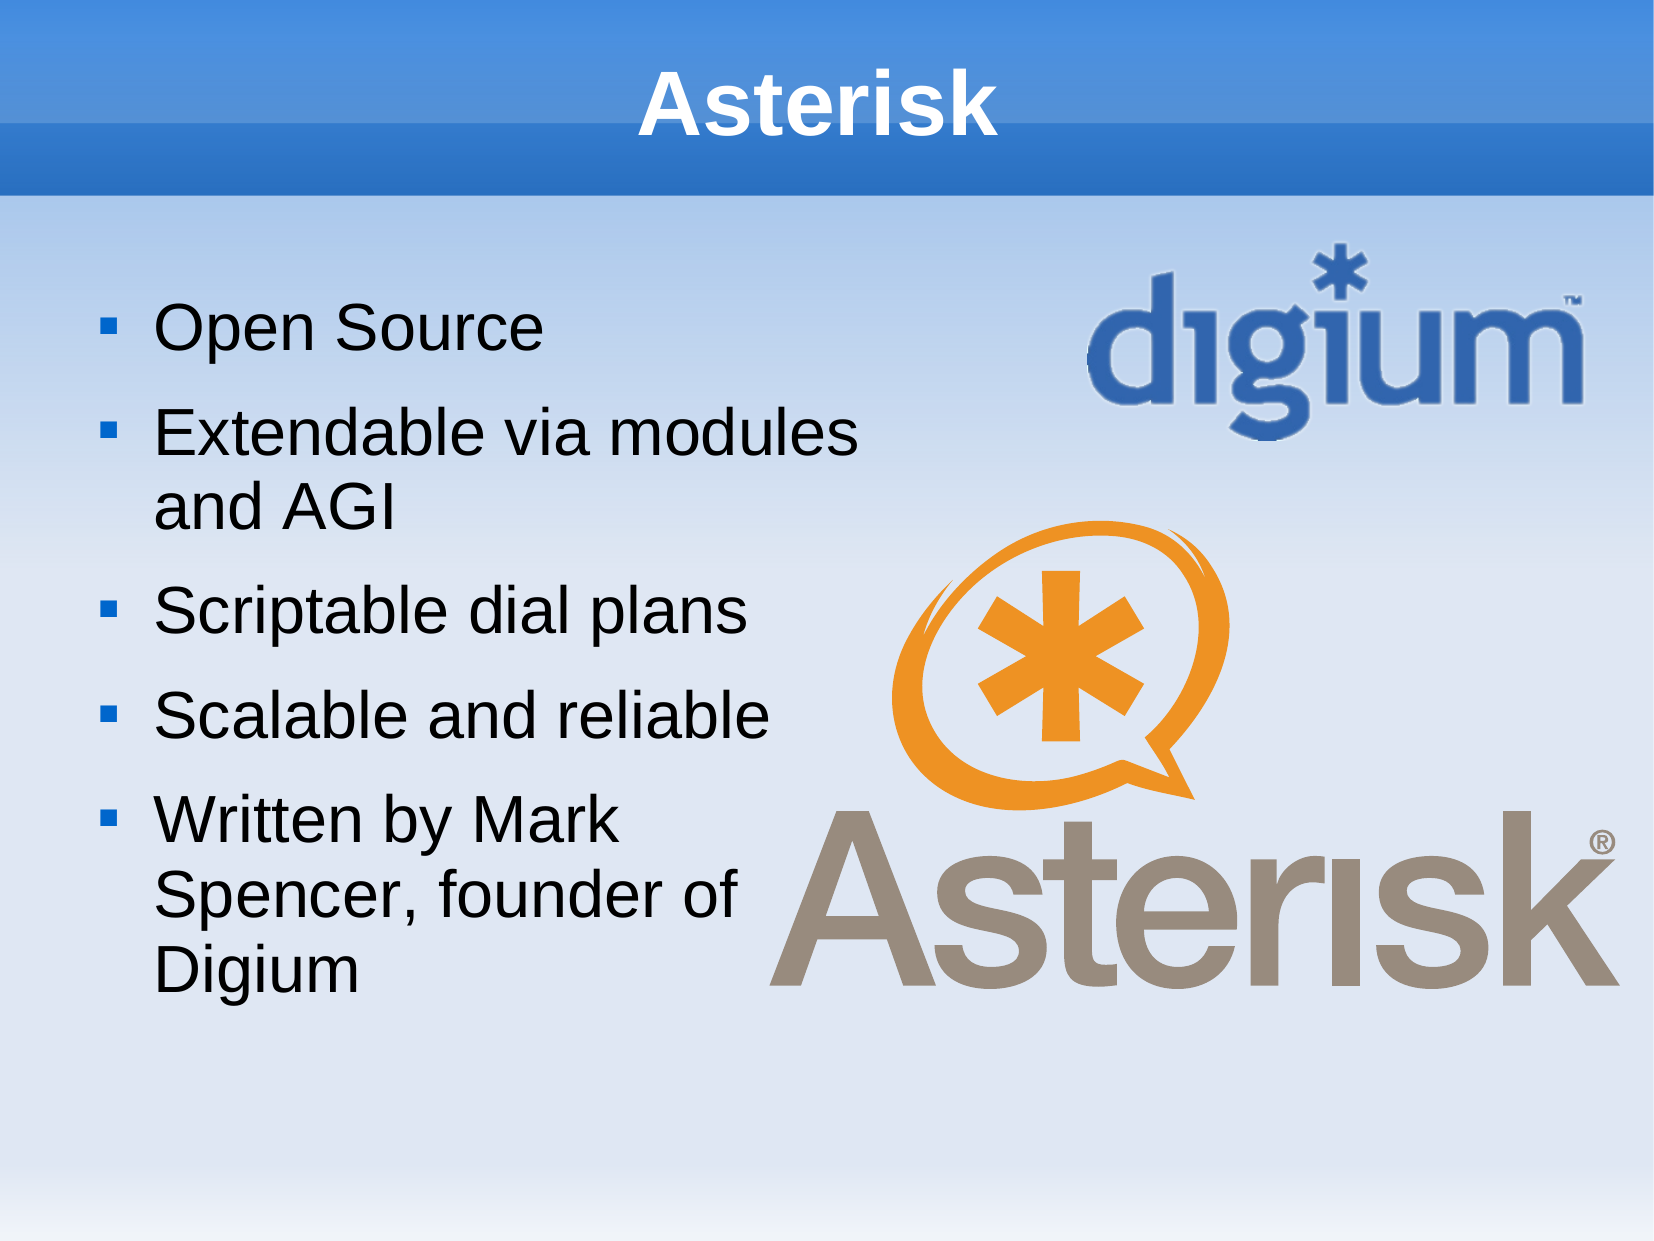

# Asterisk
Open Source
Extendable via modules and AGI
Scriptable dial plans
Scalable and reliable
Written by Mark Spencer, founder of Digium